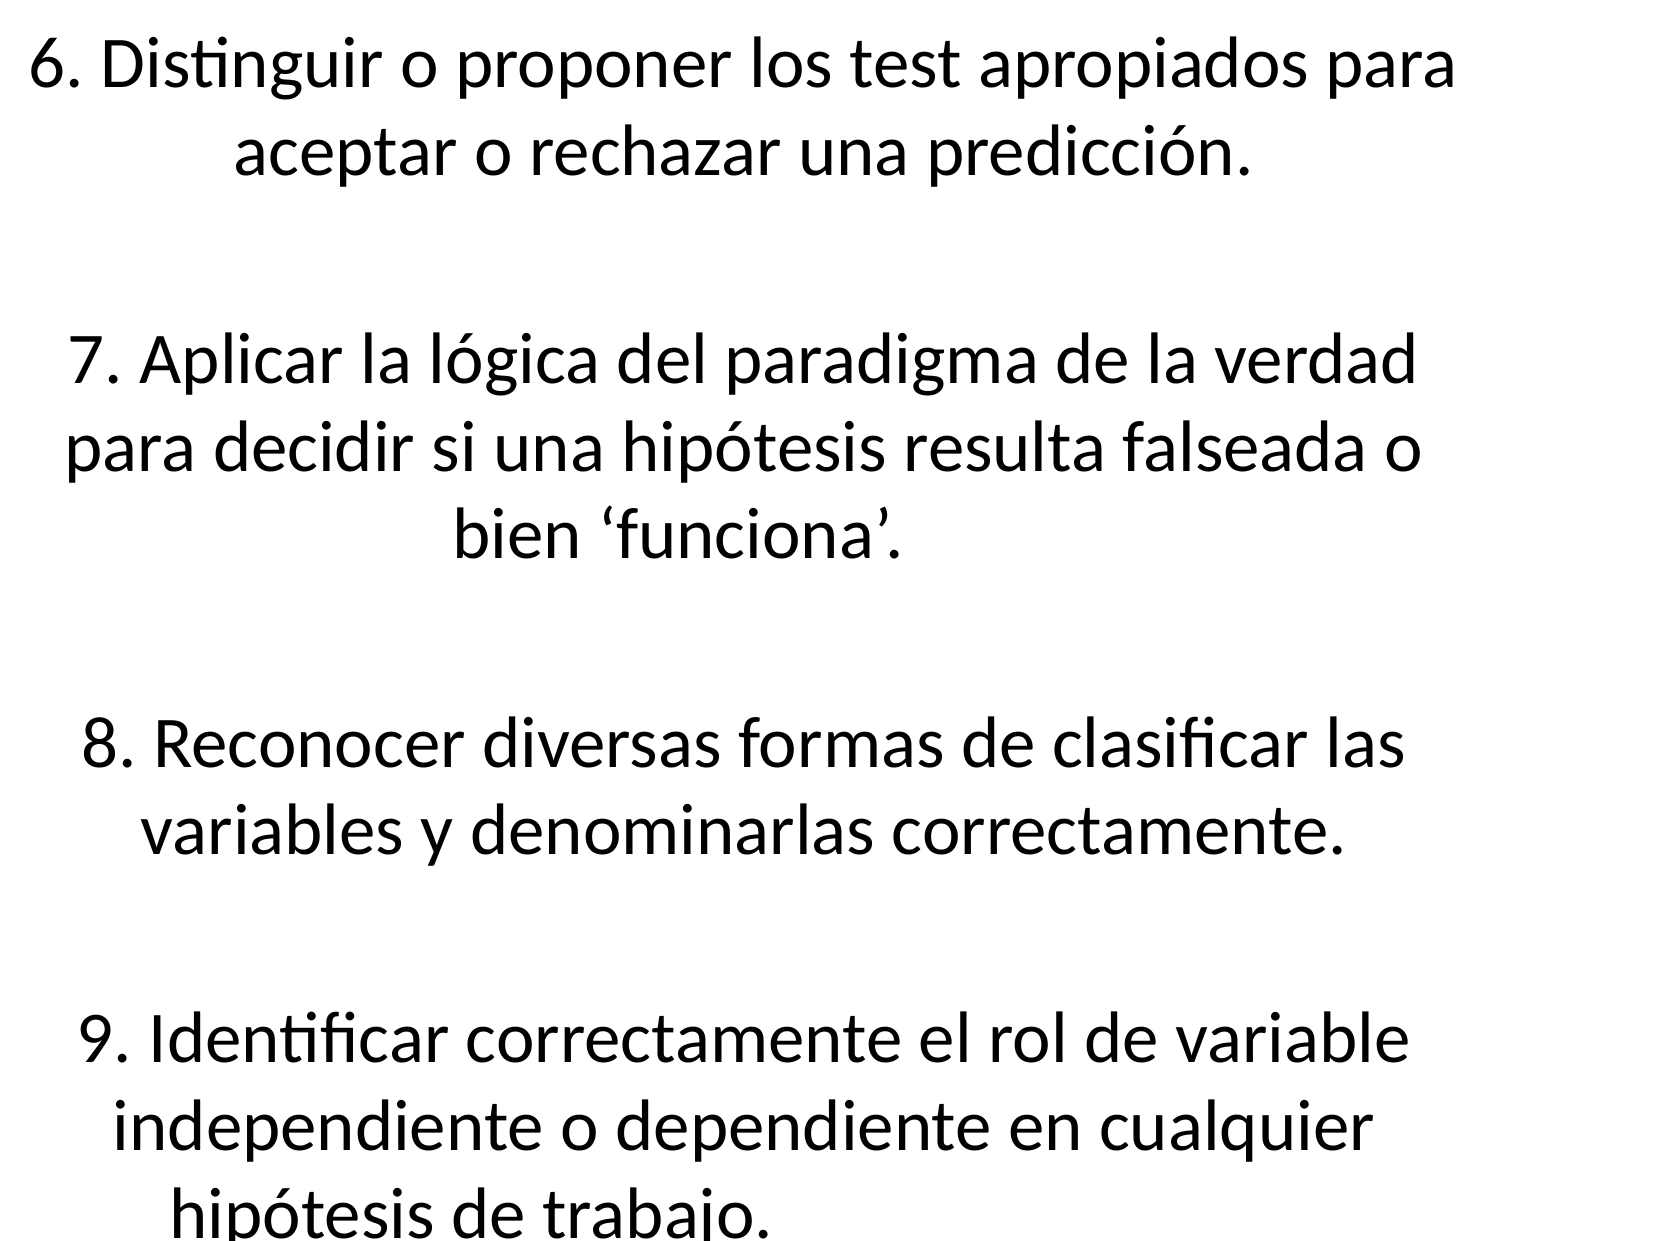

# 6. Distinguir o proponer los test apropiados para aceptar o rechazar una predicción.
7. Aplicar la lógica del paradigma de la verdad para decidir si una hipótesis resulta falseada o bien ‘funciona’.
8. Reconocer diversas formas de clasificar las variables y denominarlas correctamente.
9. Identificar correctamente el rol de variable independiente o dependiente en cualquier hipótesis de trabajo.